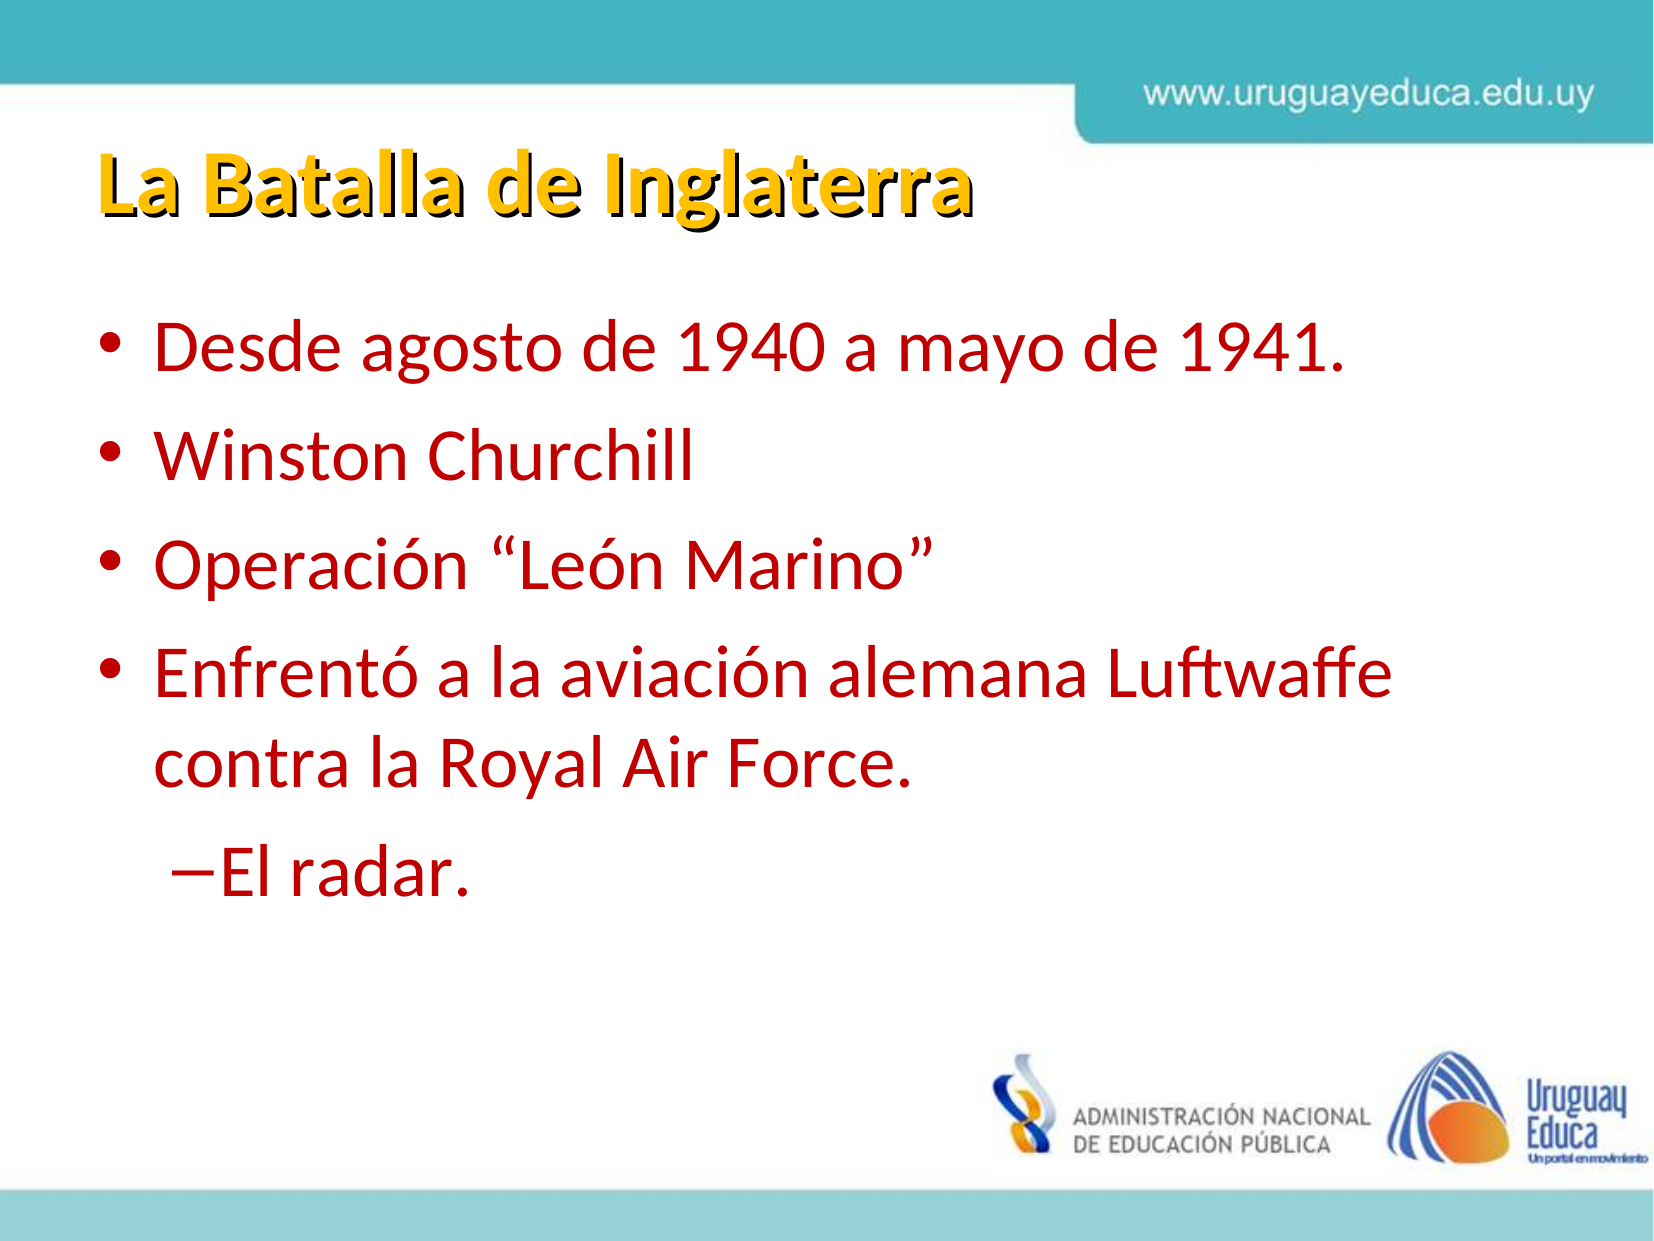

# La Batalla de Inglaterra
Desde agosto de 1940 a mayo de 1941.
Winston Churchill
Operación “León Marino”
Enfrentó a la aviación alemana Luftwaffe contra la Royal Air Force.
El radar.